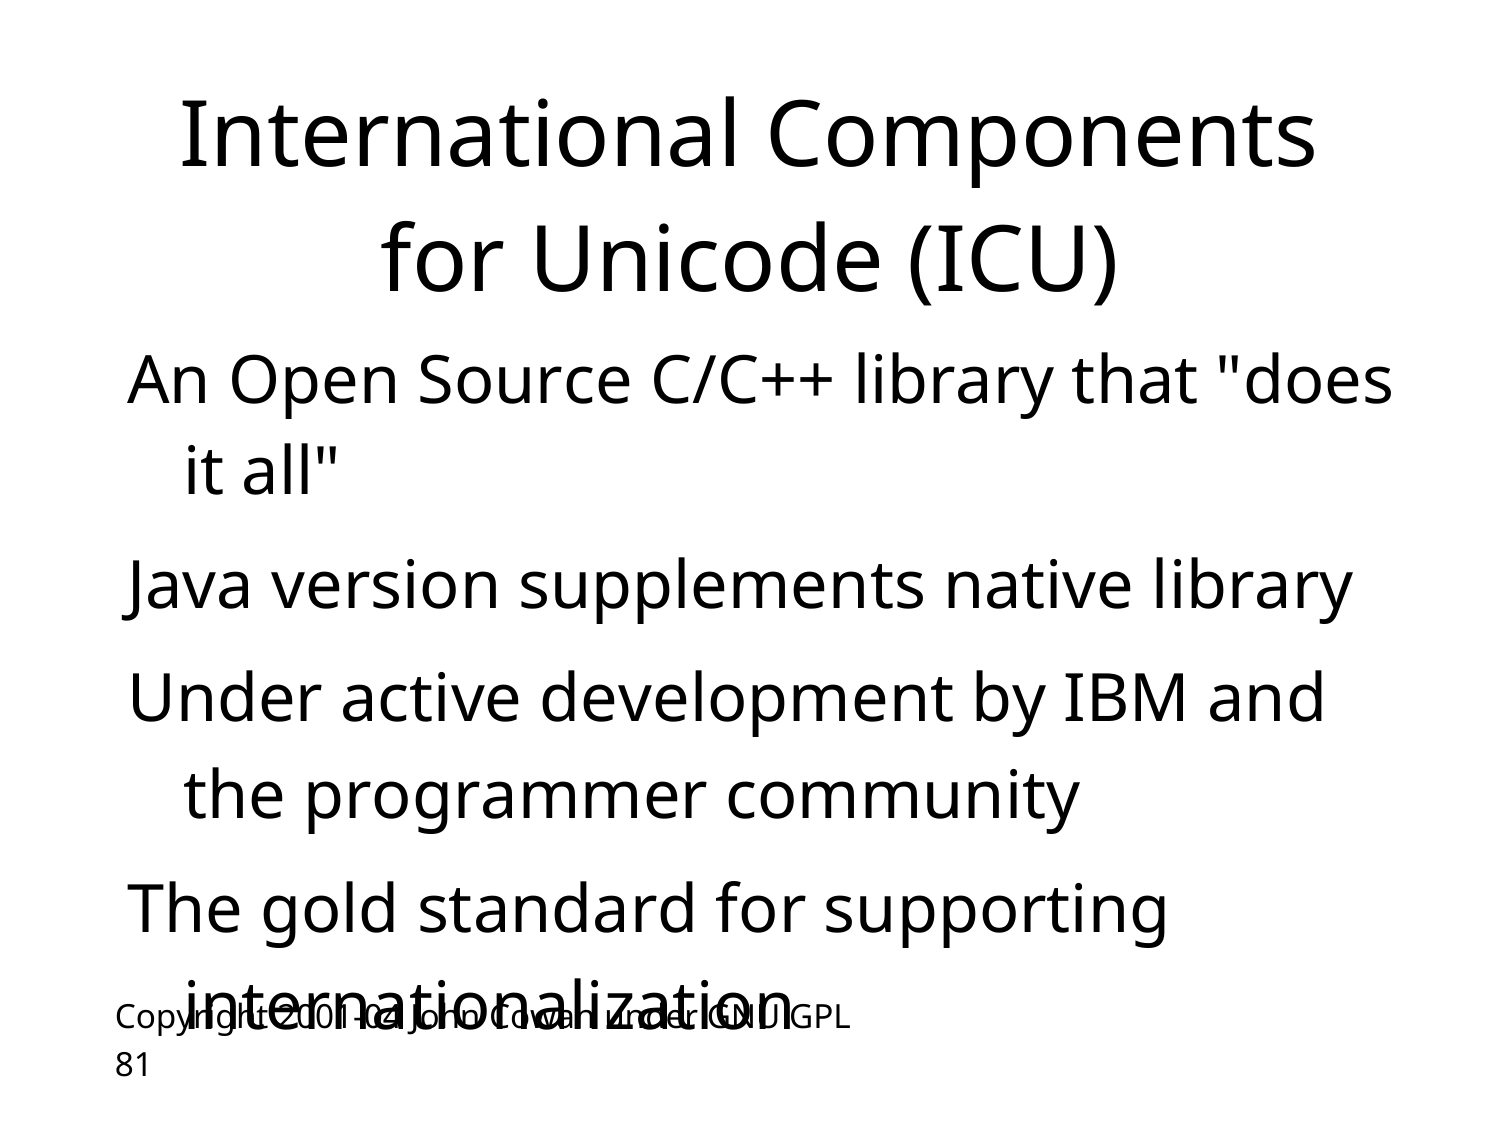

# International Components for Unicode (ICU)
An Open Source C/C++ library that "does it all"
Java version supplements native library
Under active development by IBM and the programmer community
The gold standard for supporting internationalization